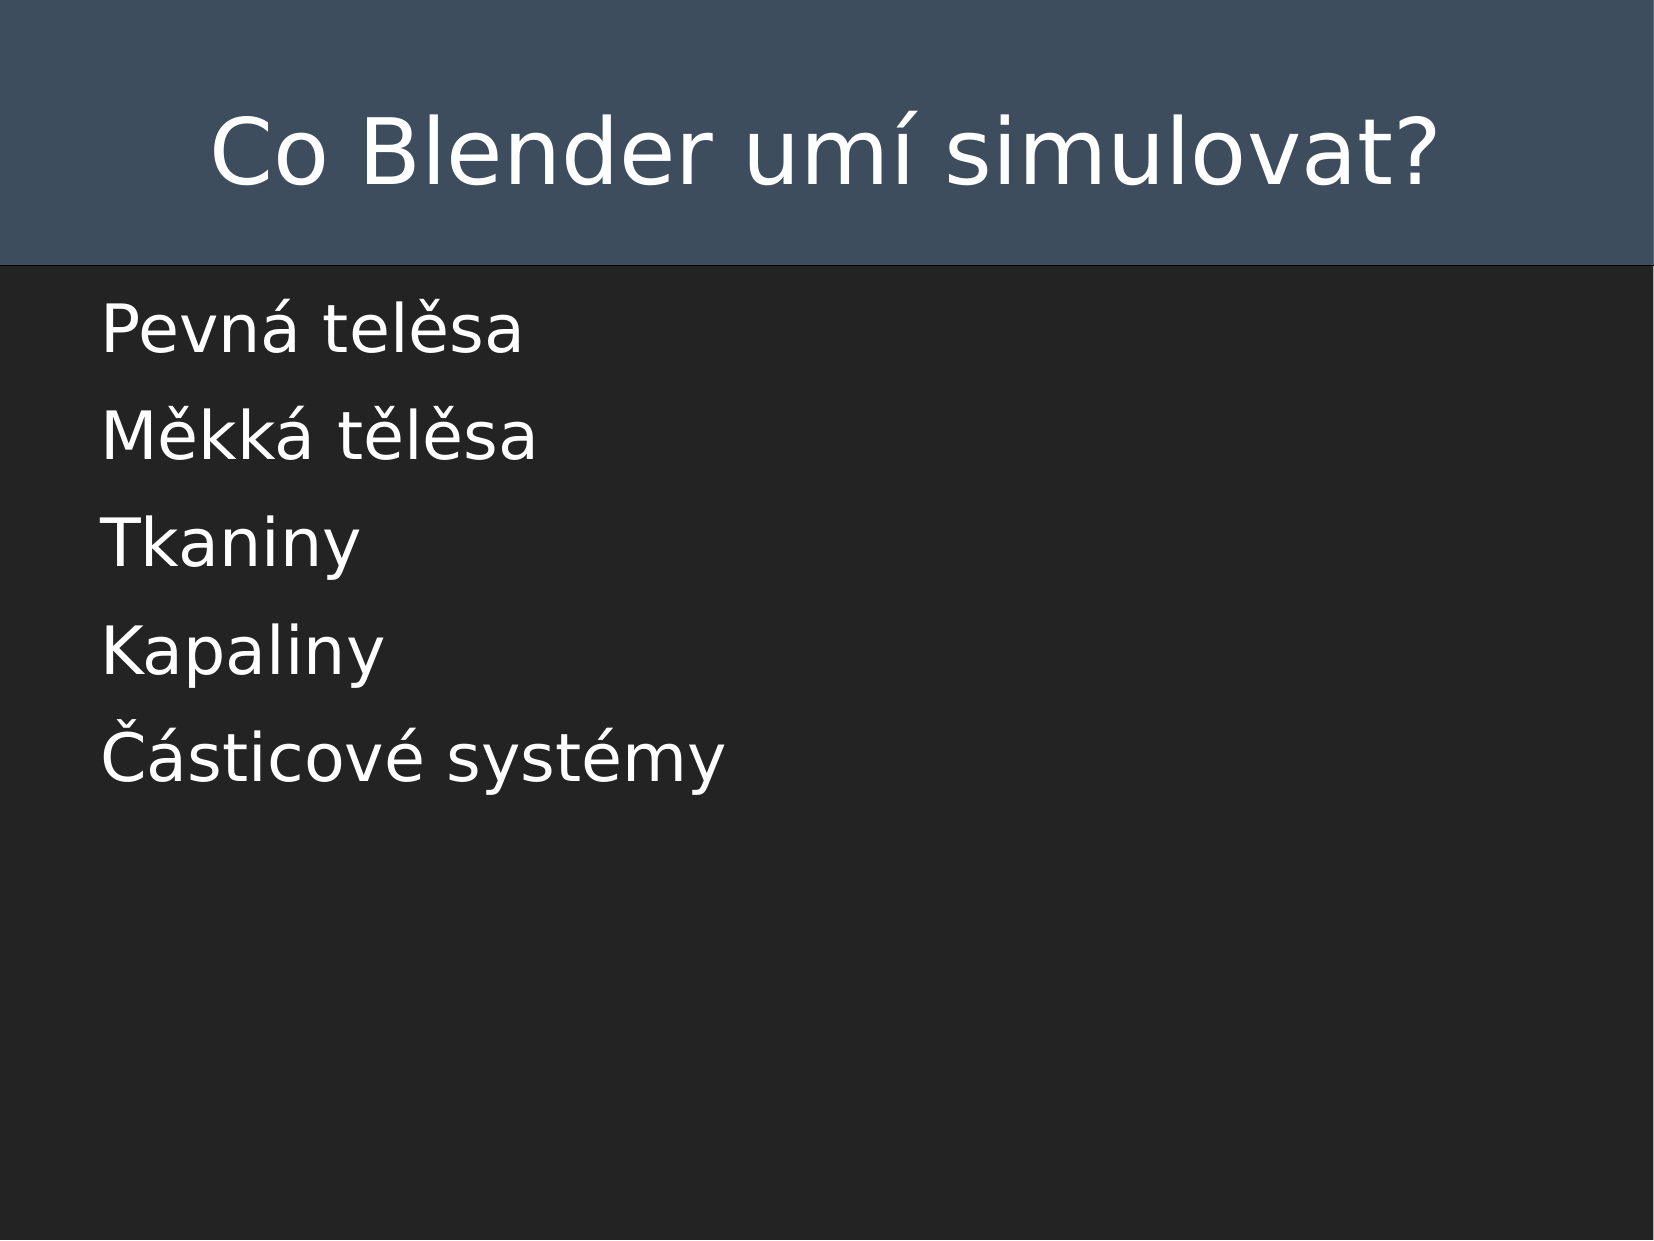

# Co Blender umí simulovat?
Pevná telěsa
Měkká tělěsa
Tkaniny
Kapaliny
Částicové systémy